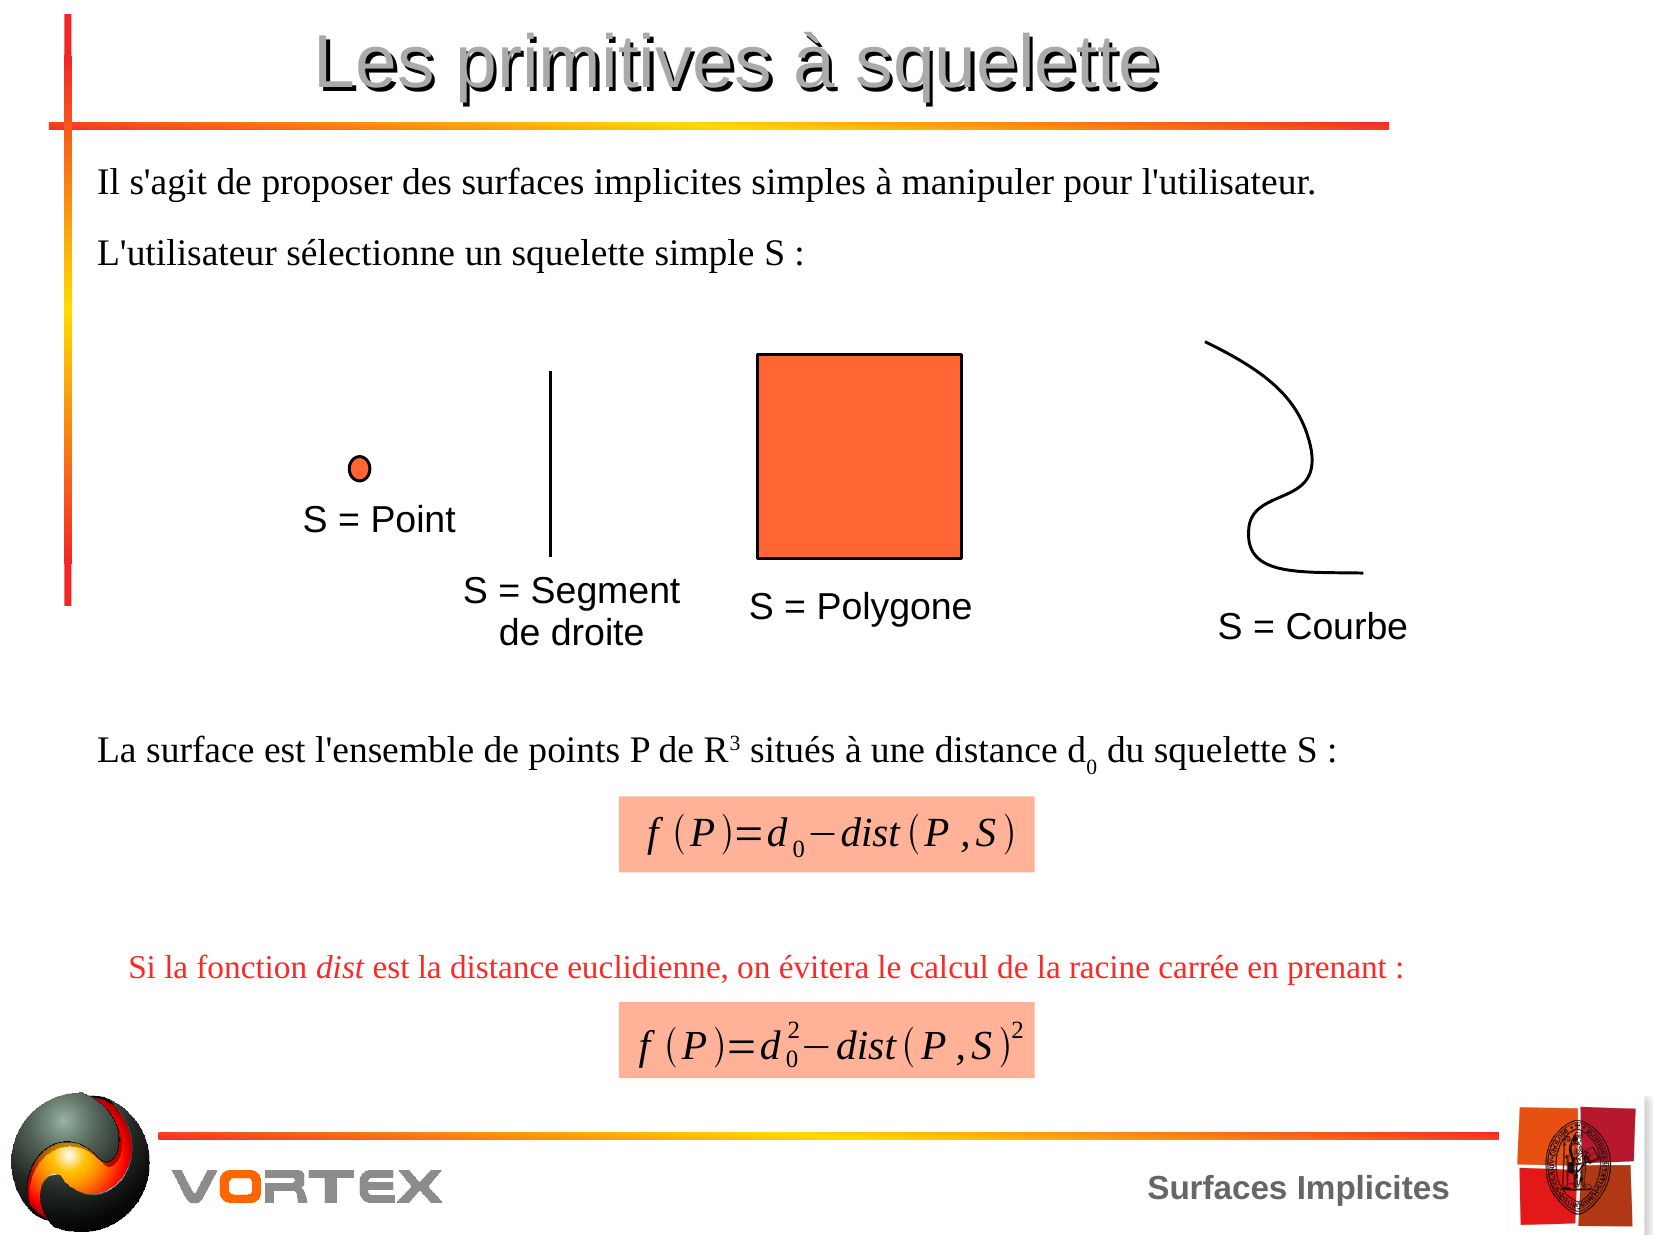

# Les primitives à squelette
Il s'agit de proposer des surfaces implicites simples à manipuler pour l'utilisateur.
L'utilisateur sélectionne un squelette simple S :
La surface est l'ensemble de points P de R3 situés à une distance d0 du squelette S :
Si la fonction dist est la distance euclidienne, on évitera le calcul de la racine carrée en prenant :
S = Point
S = Segment de droite
S = Polygone
S = Courbe